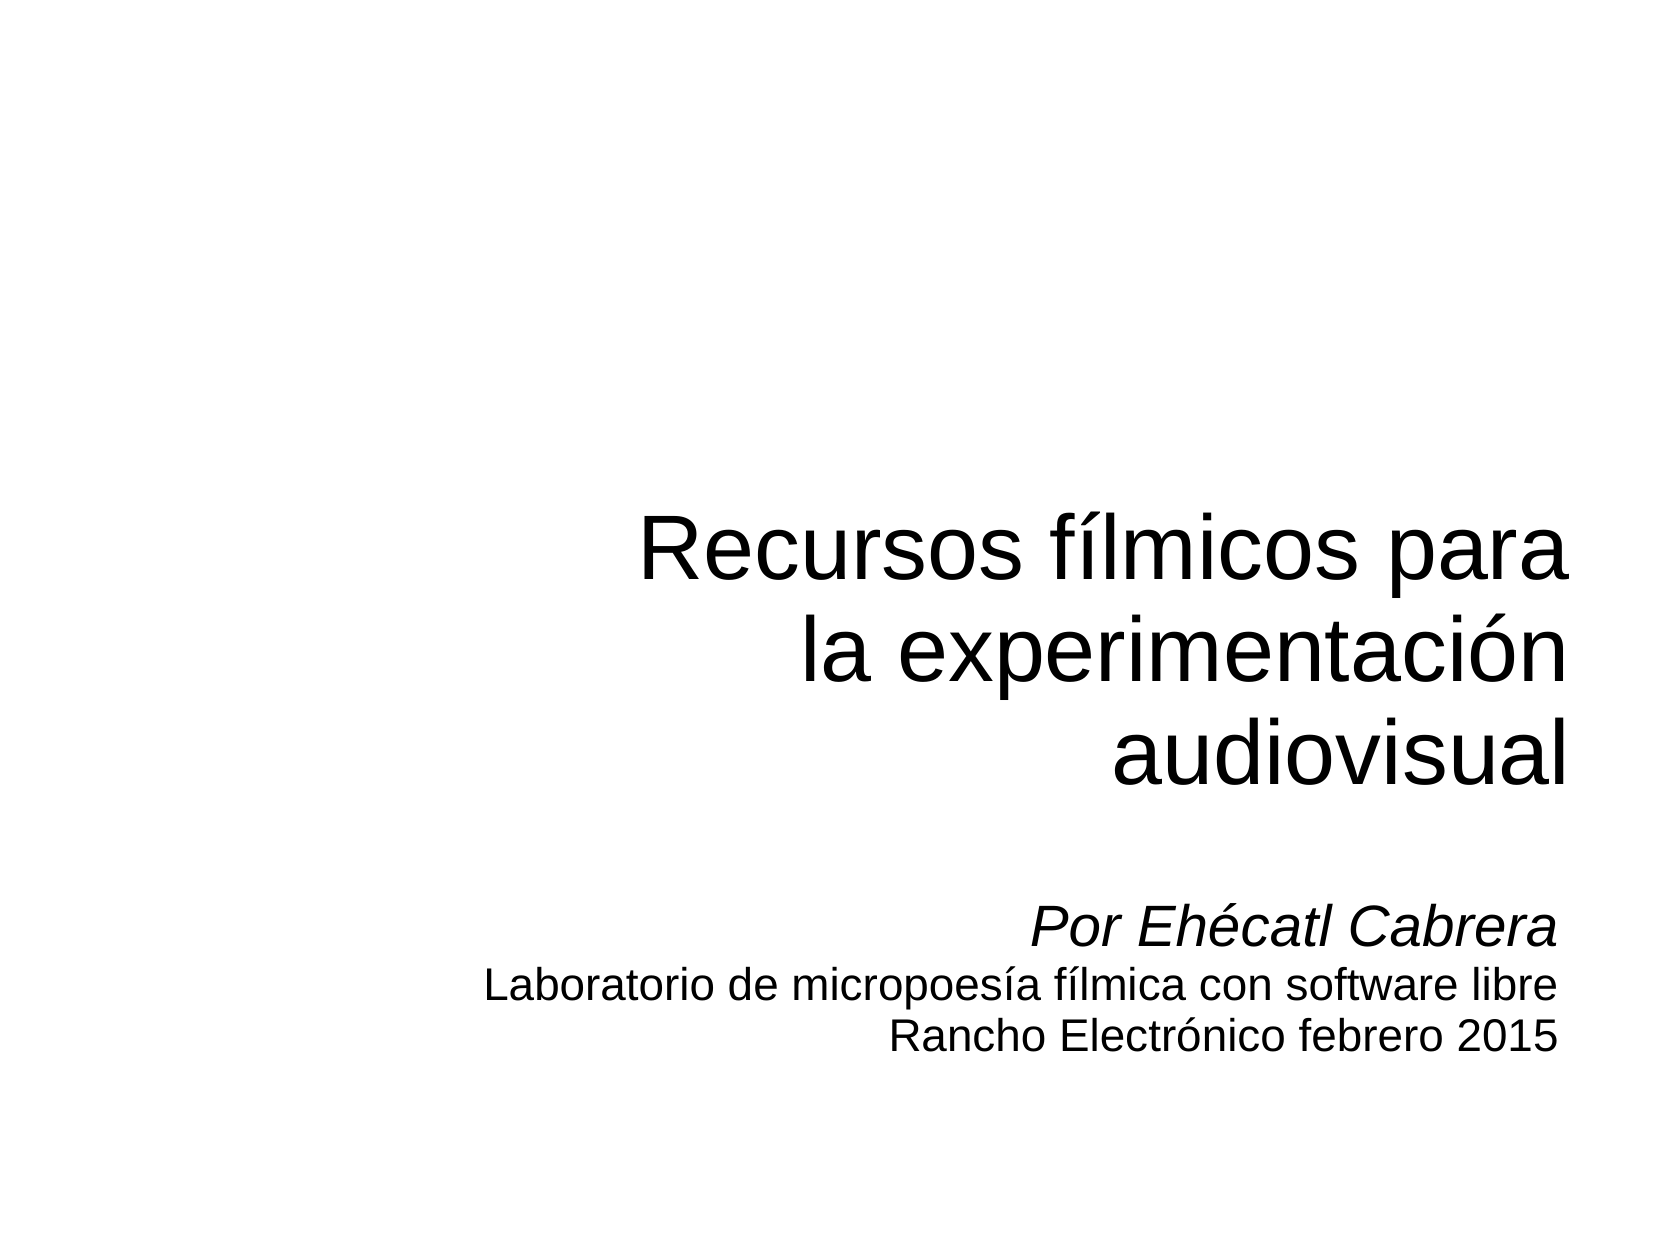

# Recursos fílmicos para la experimentación audiovisual
Por Ehécatl Cabrera
Laboratorio de micropoesía fílmica con software libre Rancho Electrónico febrero 2015